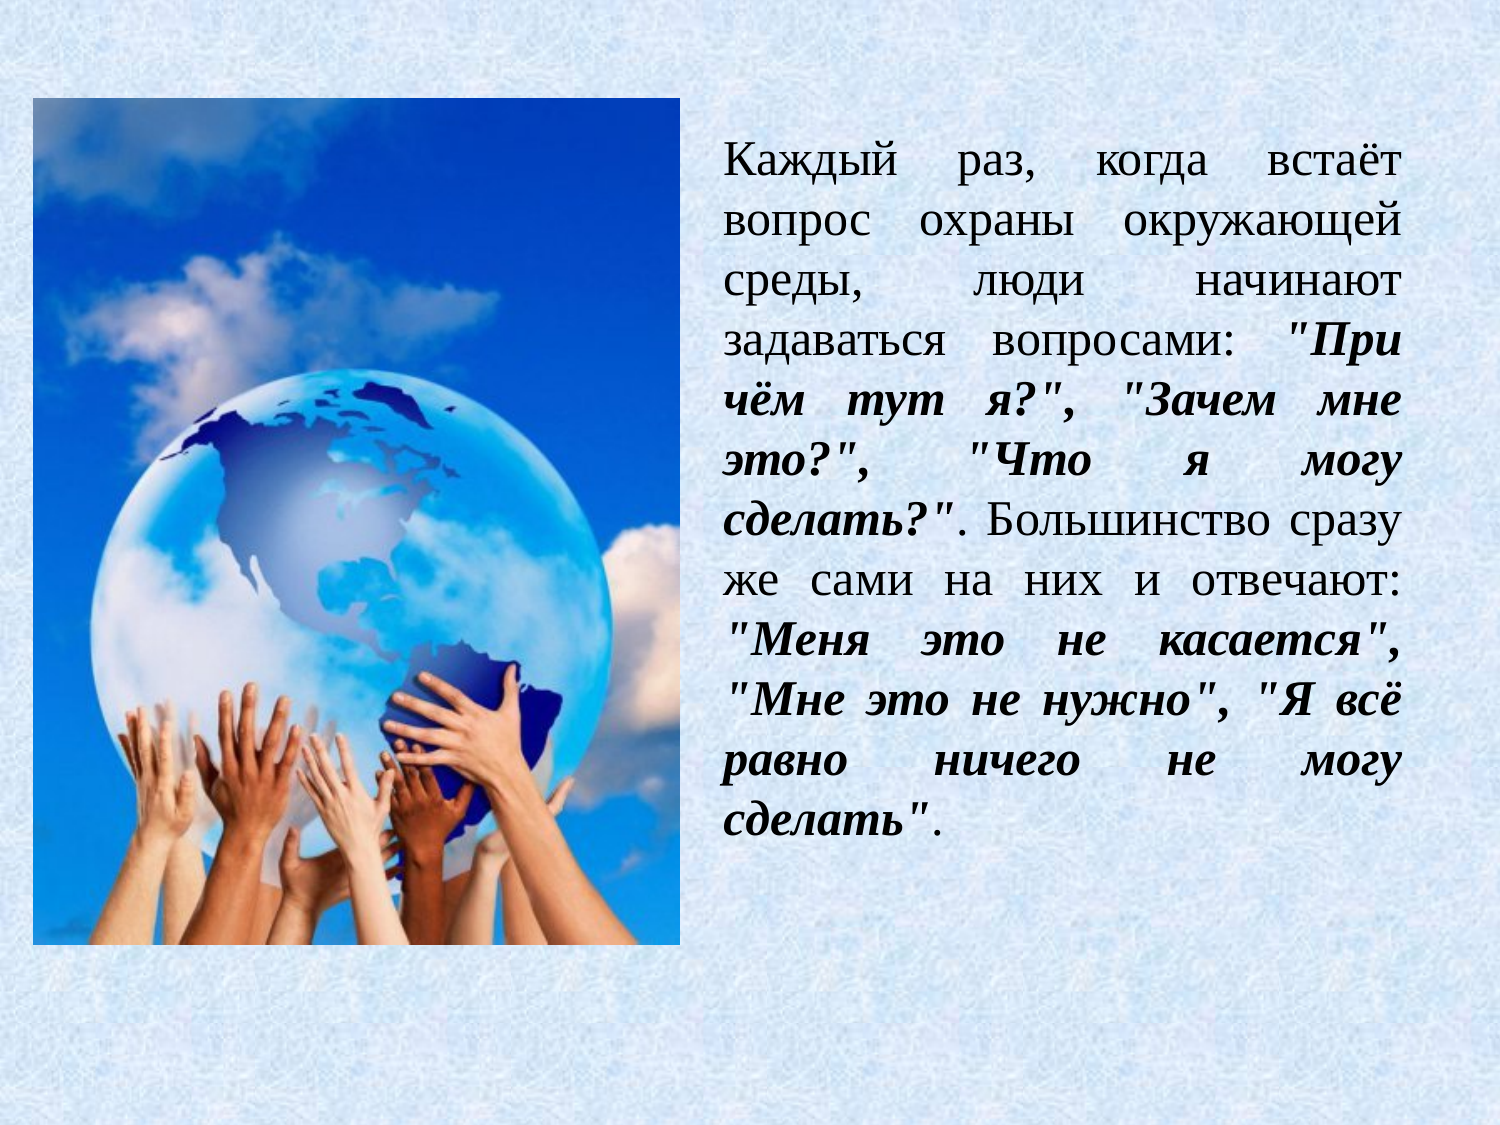

Каждый раз, когда встаёт вопрос охраны окружающей среды, люди начинают задаваться вопросами: "При чём тут я?", "Зачем мне это?", "Что я могу сделать?". Большинство сразу же сами на них и отвечают: "Меня это не касается", "Мне это не нужно", "Я всё равно ничего не могу сделать".